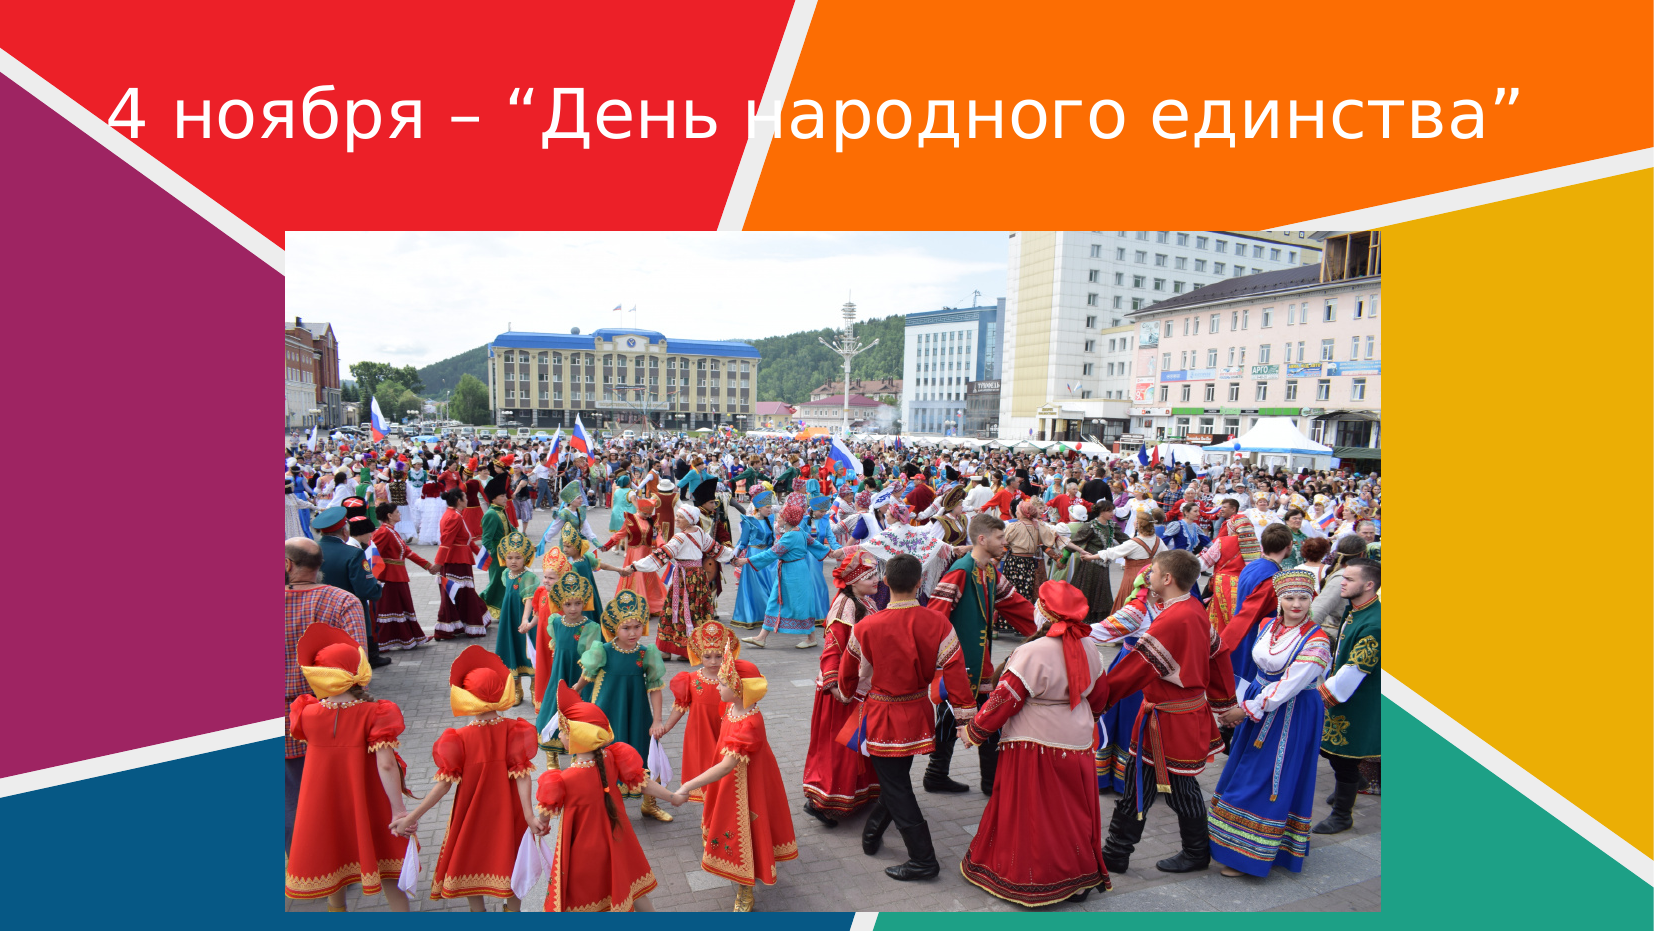

# 4 ноября – “День народного единства”